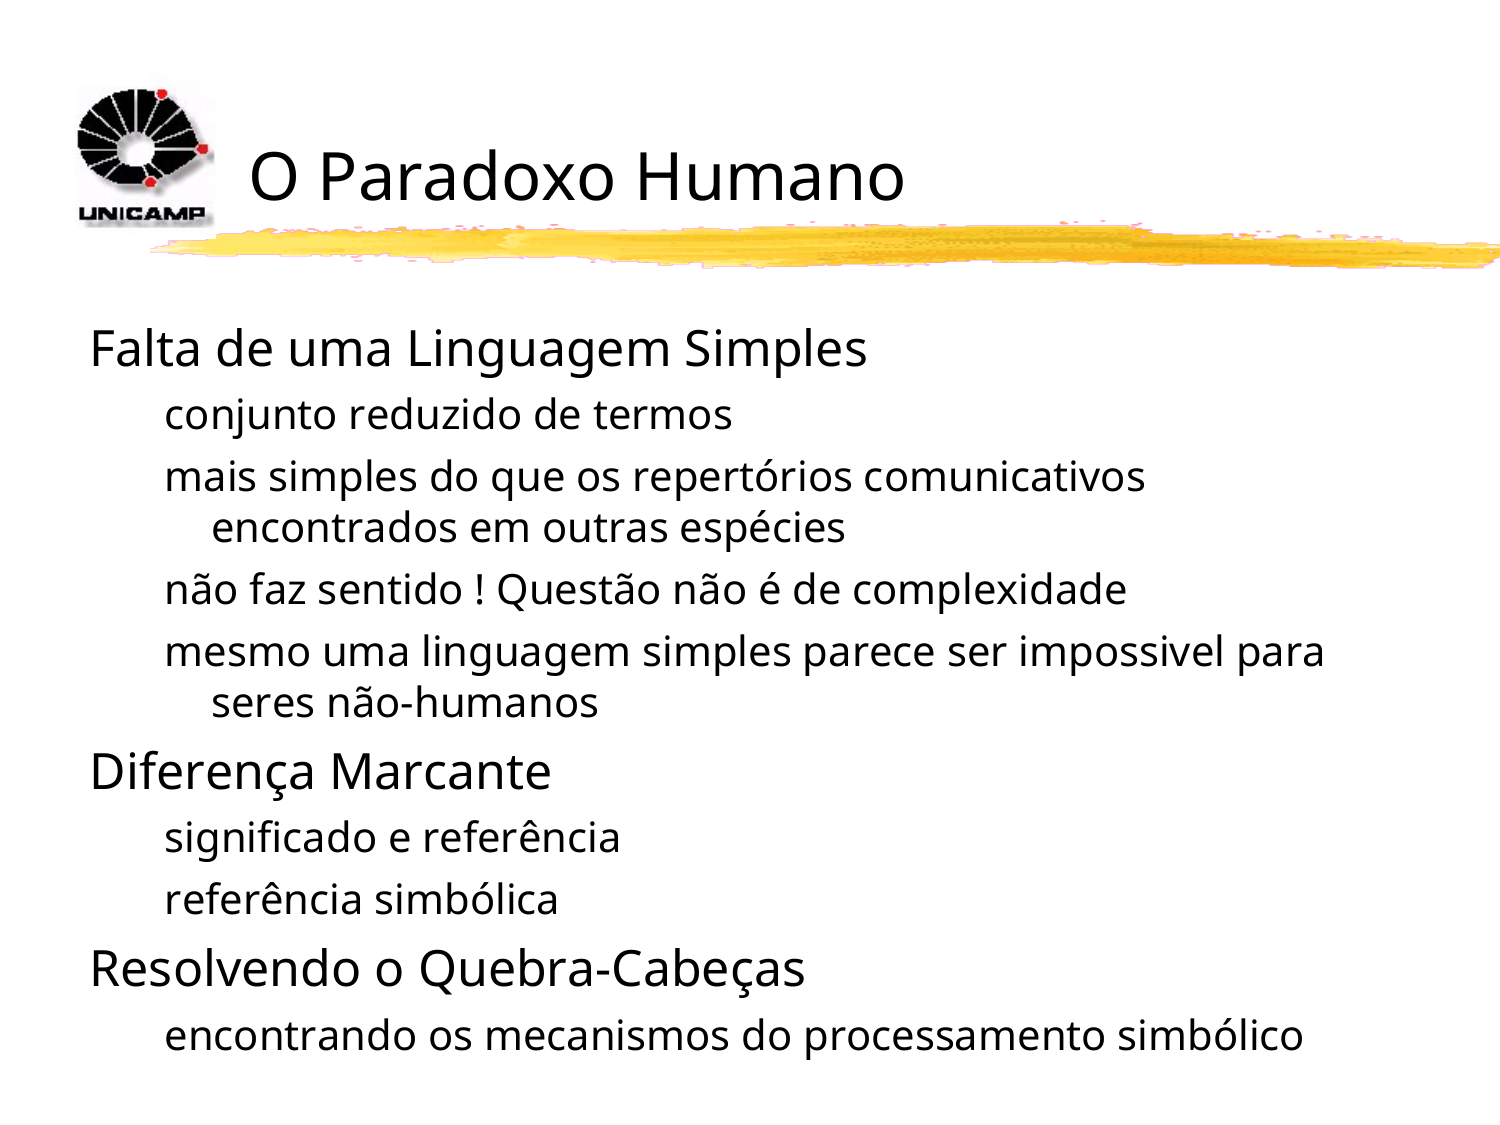

# O Paradoxo Humano
Falta de uma Linguagem Simples
conjunto reduzido de termos
mais simples do que os repertórios comunicativos encontrados em outras espécies
não faz sentido ! Questão não é de complexidade
mesmo uma linguagem simples parece ser impossivel para seres não-humanos
Diferença Marcante
significado e referência
referência simbólica
Resolvendo o Quebra-Cabeças
encontrando os mecanismos do processamento simbólico